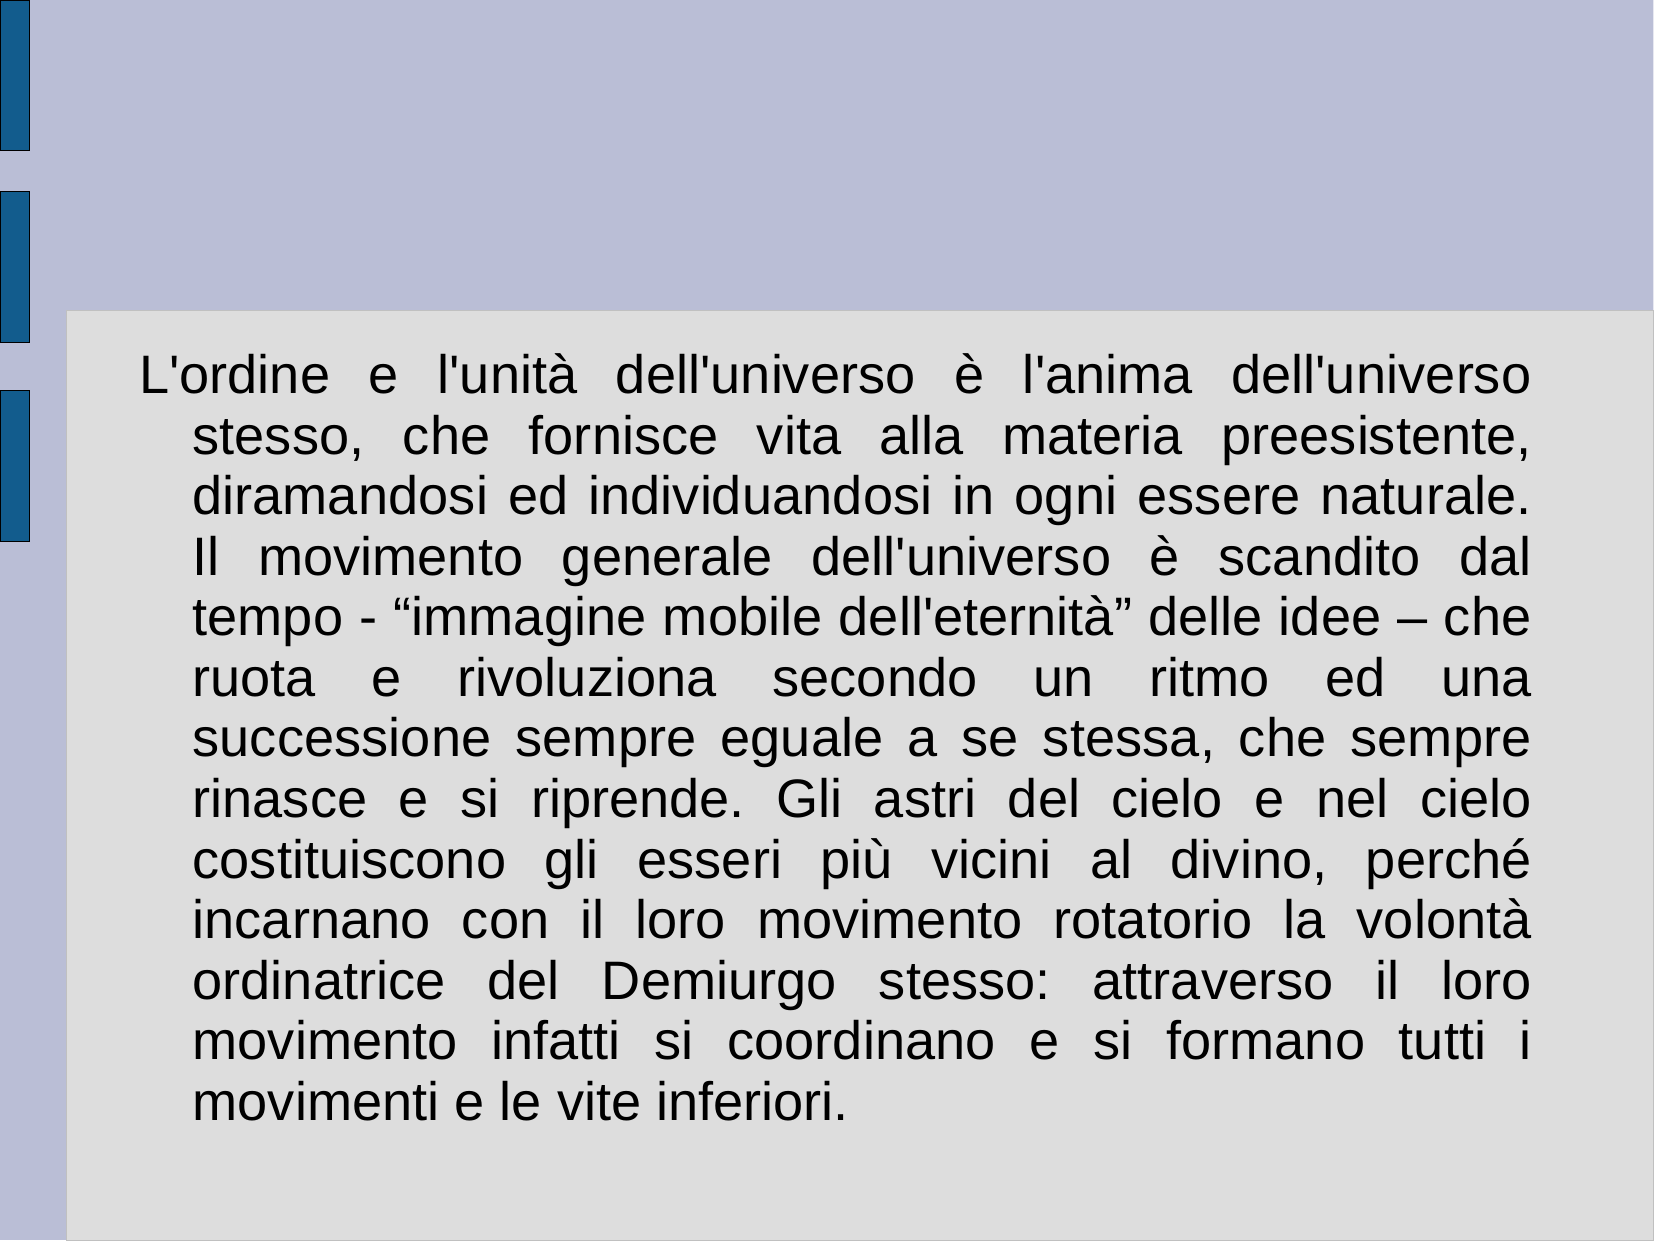

#
L'ordine e l'unità dell'universo è l'anima dell'universo stesso, che fornisce vita alla materia preesistente, diramandosi ed individuandosi in ogni essere naturale. Il movimento generale dell'universo è scandito dal tempo - “immagine mobile dell'eternità” delle idee – che ruota e rivoluziona secondo un ritmo ed una successione sempre eguale a se stessa, che sempre rinasce e si riprende. Gli astri del cielo e nel cielo costituiscono gli esseri più vicini al divino, perché incarnano con il loro movimento rotatorio la volontà ordinatrice del Demiurgo stesso: attraverso il loro movimento infatti si coordinano e si formano tutti i movimenti e le vite inferiori.